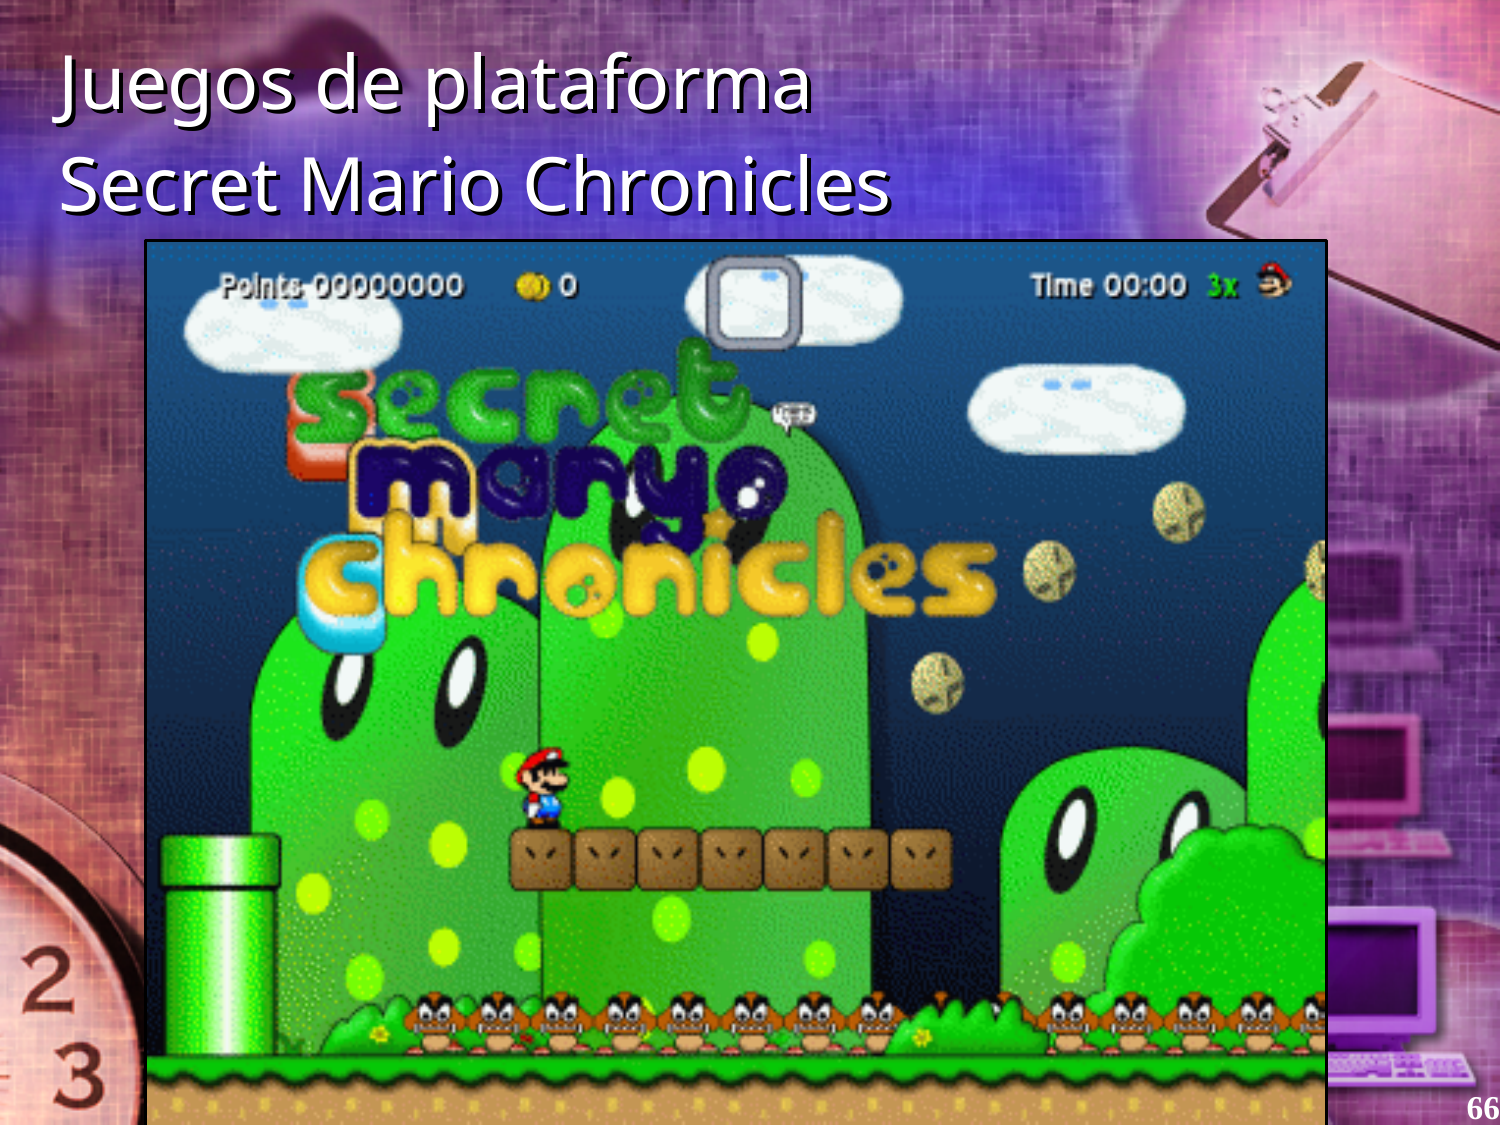

# Juegos de plataforma Secret Mario Chronicles
66